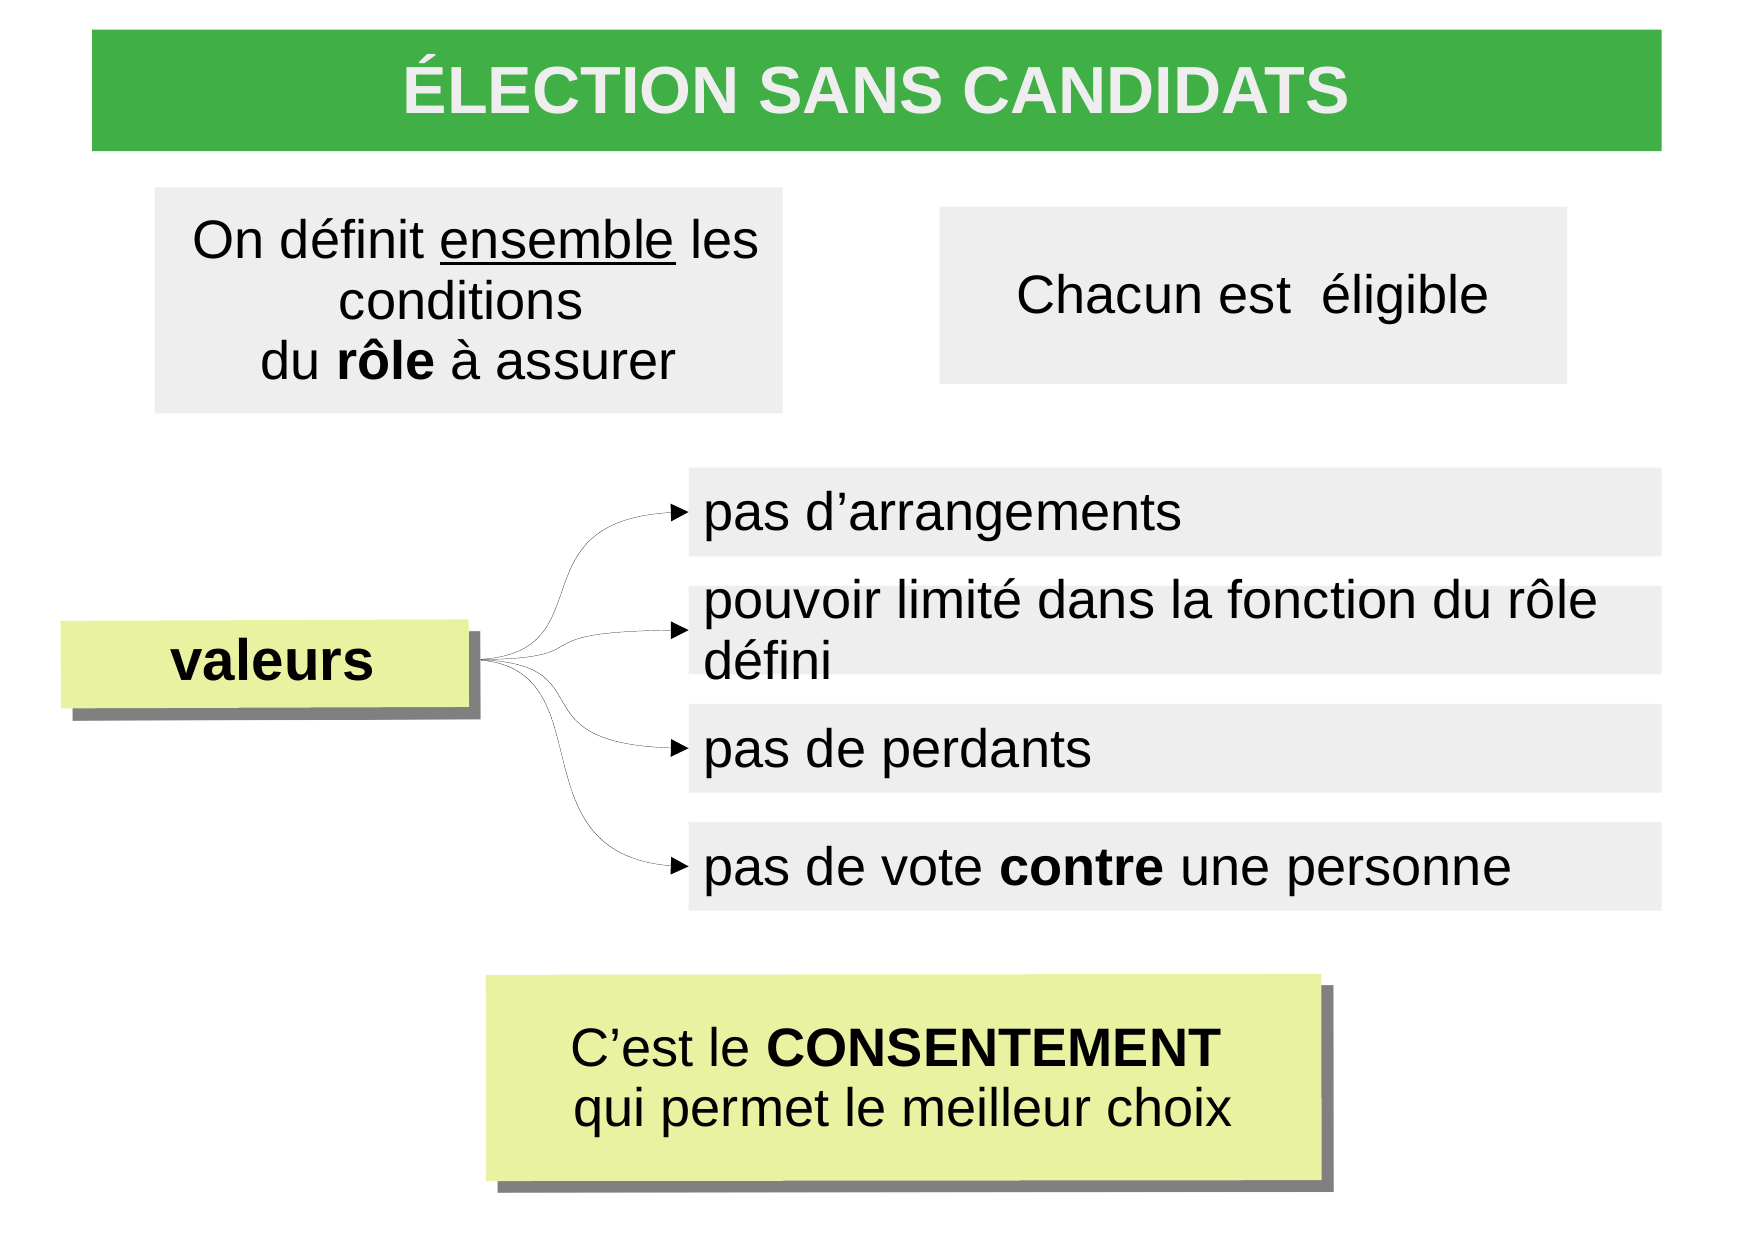

# ÉLECTION SANS CANDIDATS
 On définit ensemble les conditions
du rôle à assurer
Chacun est éligible
pas d’arrangements
pouvoir limité dans la fonction du rôle défini
 valeurs
pas de perdants
pas de vote contre une personne
C’est le CONSENTEMENT
qui permet le meilleur choix